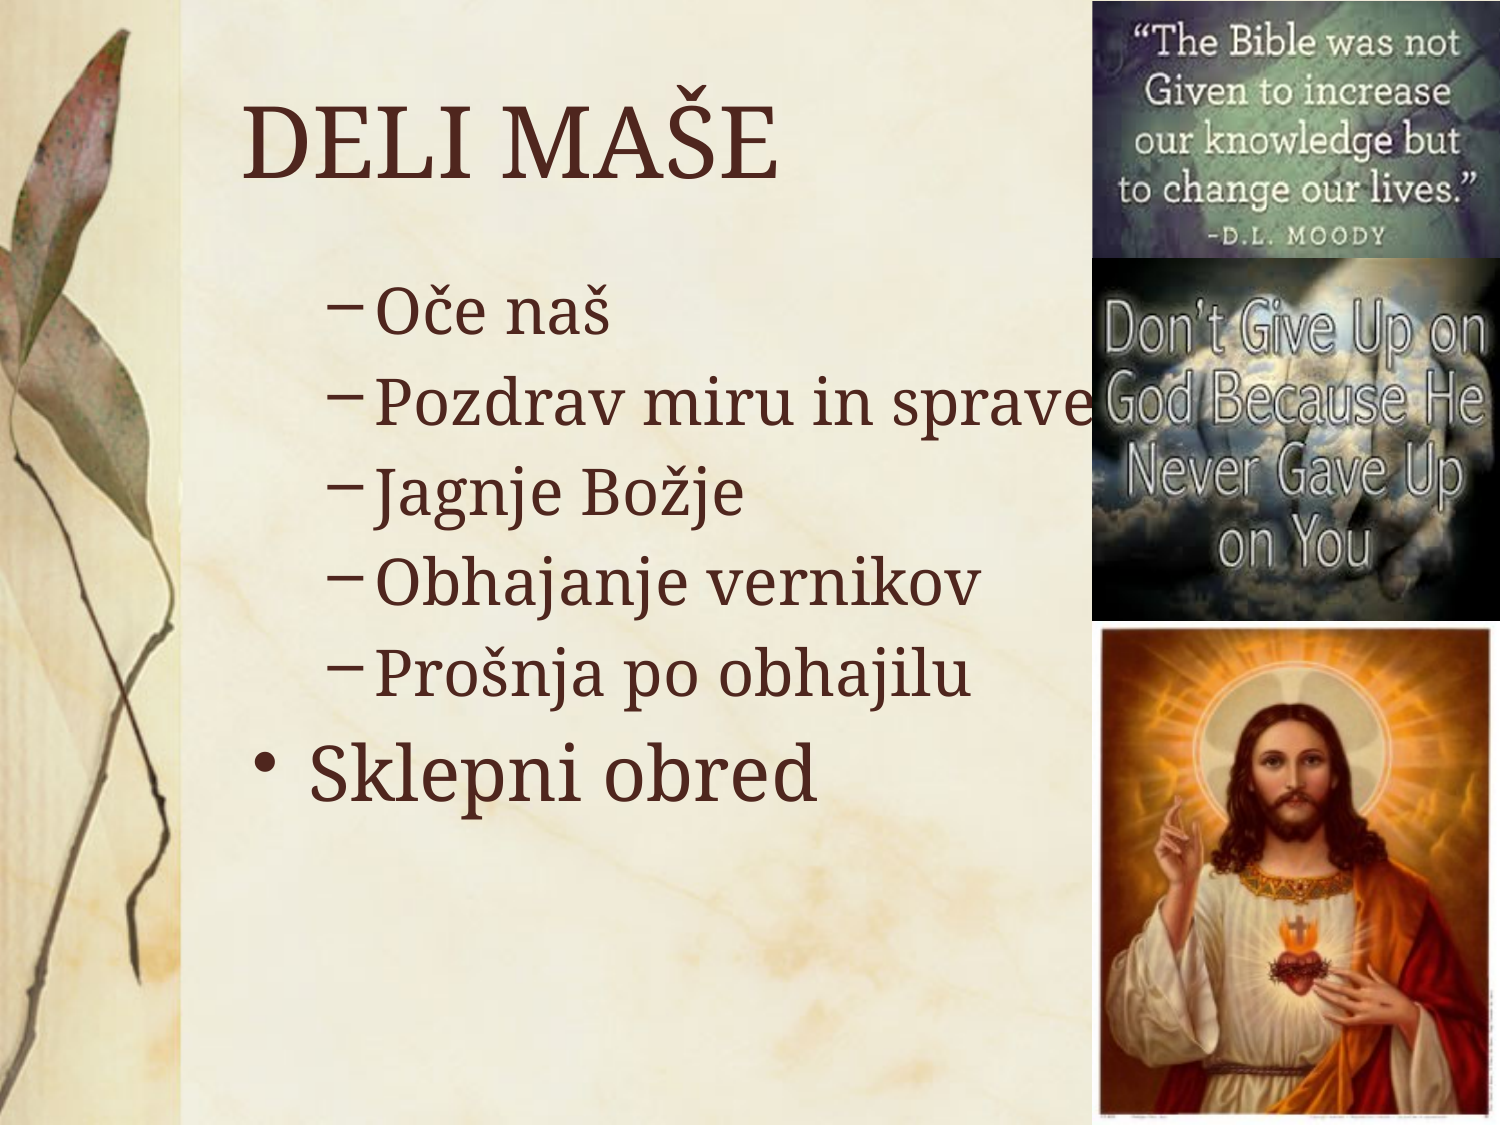

# DELI MAŠE
Oče naš
Pozdrav miru in sprave
Jagnje Božje
Obhajanje vernikov
Prošnja po obhajilu
Sklepni obred